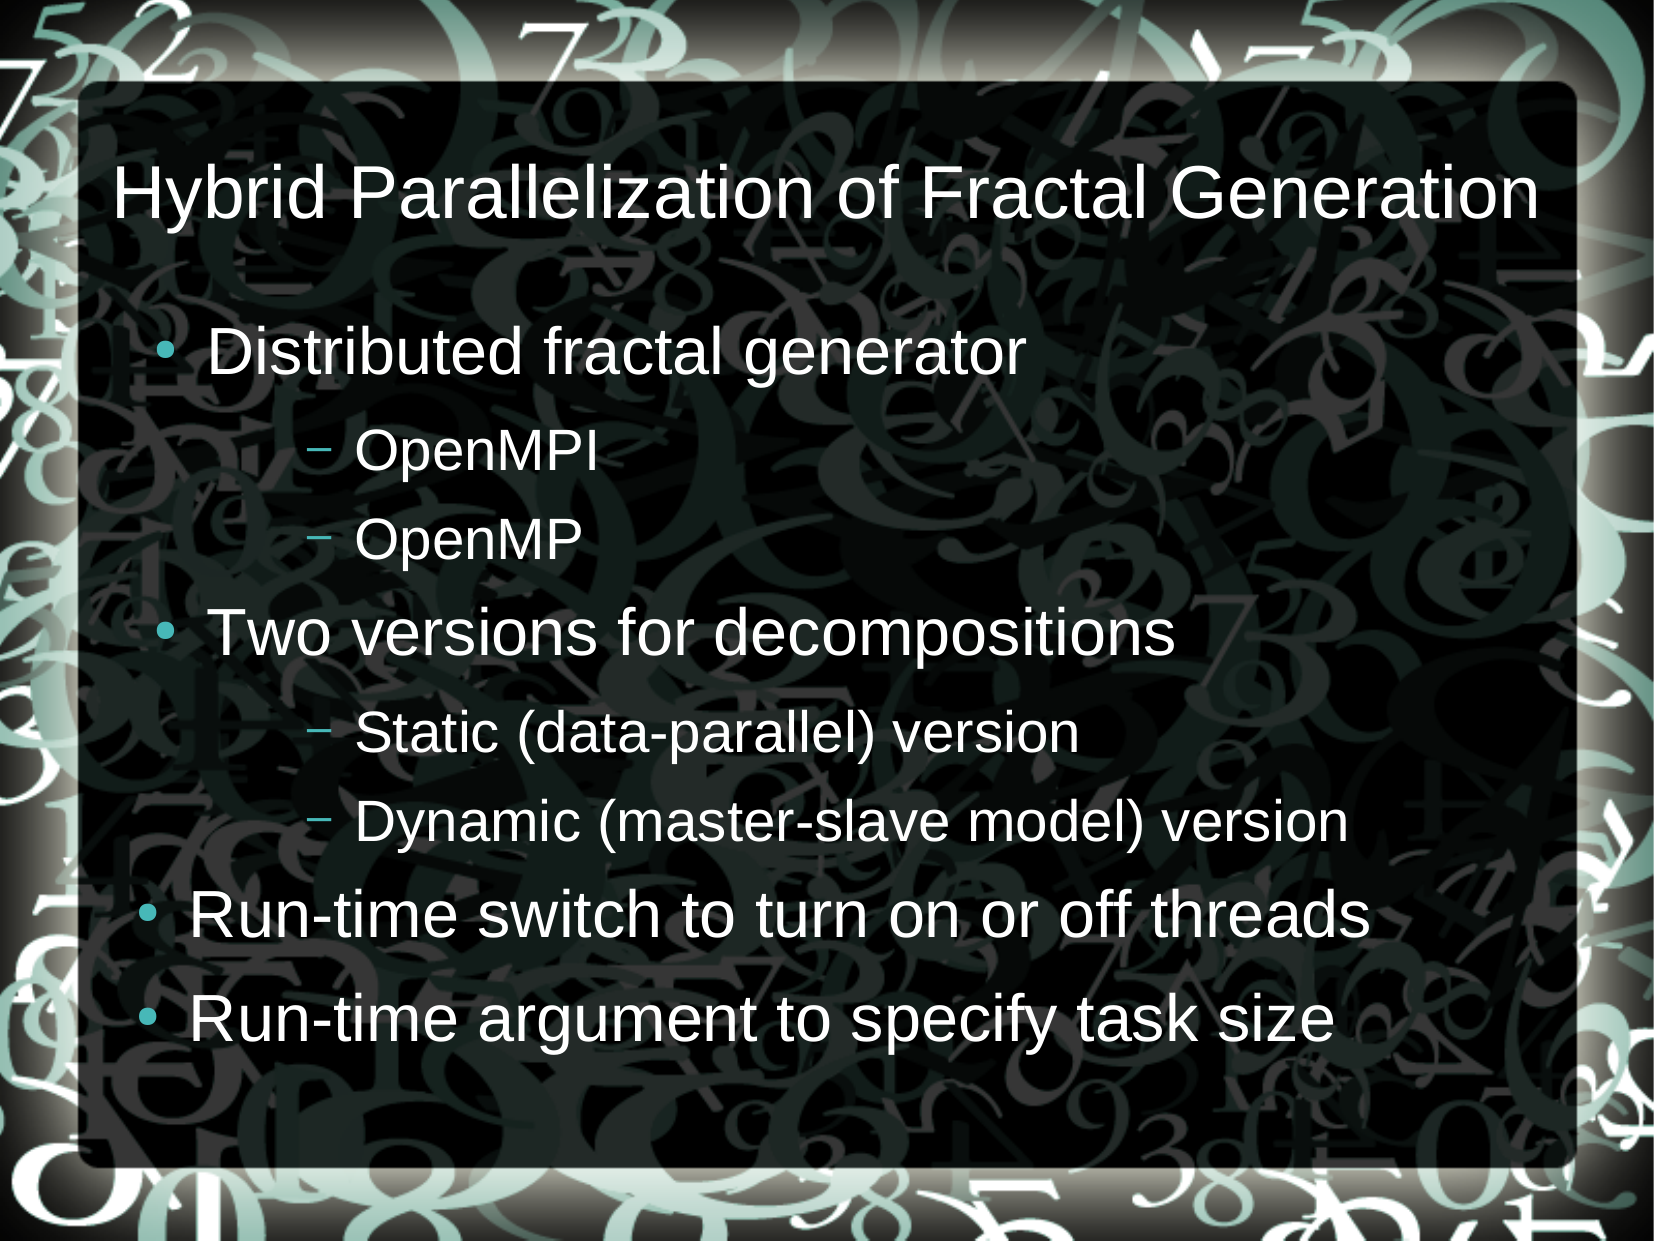

# Hybrid Parallelization of Fractal Generation
Distributed fractal generator
OpenMPI
OpenMP
Two versions for decompositions
Static (data-parallel) version
Dynamic (master-slave model) version
Run-time switch to turn on or off threads
Run-time argument to specify task size